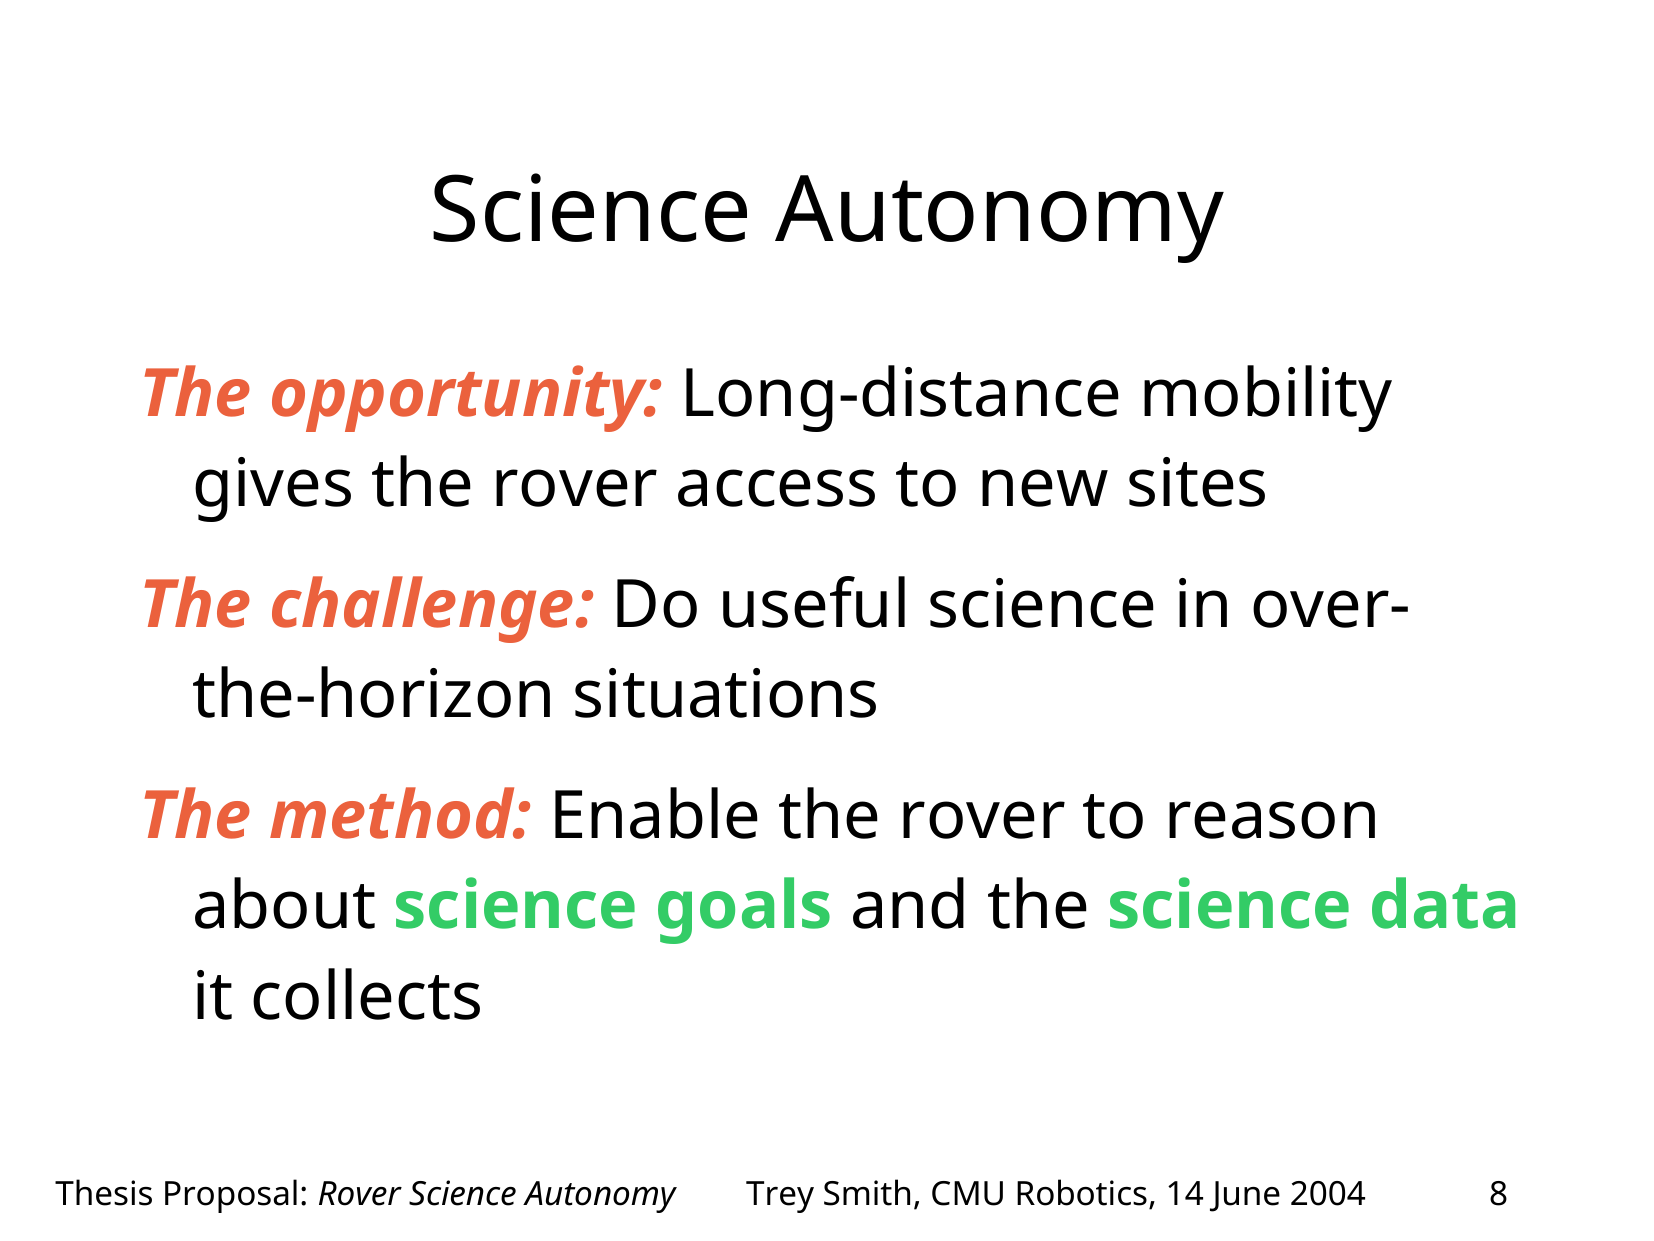

# Science Autonomy
The opportunity: Long-distance mobility gives the rover access to new sites
The challenge: Do useful science in over-the-horizon situations
The method: Enable the rover to reason about science goals and the science data it collects